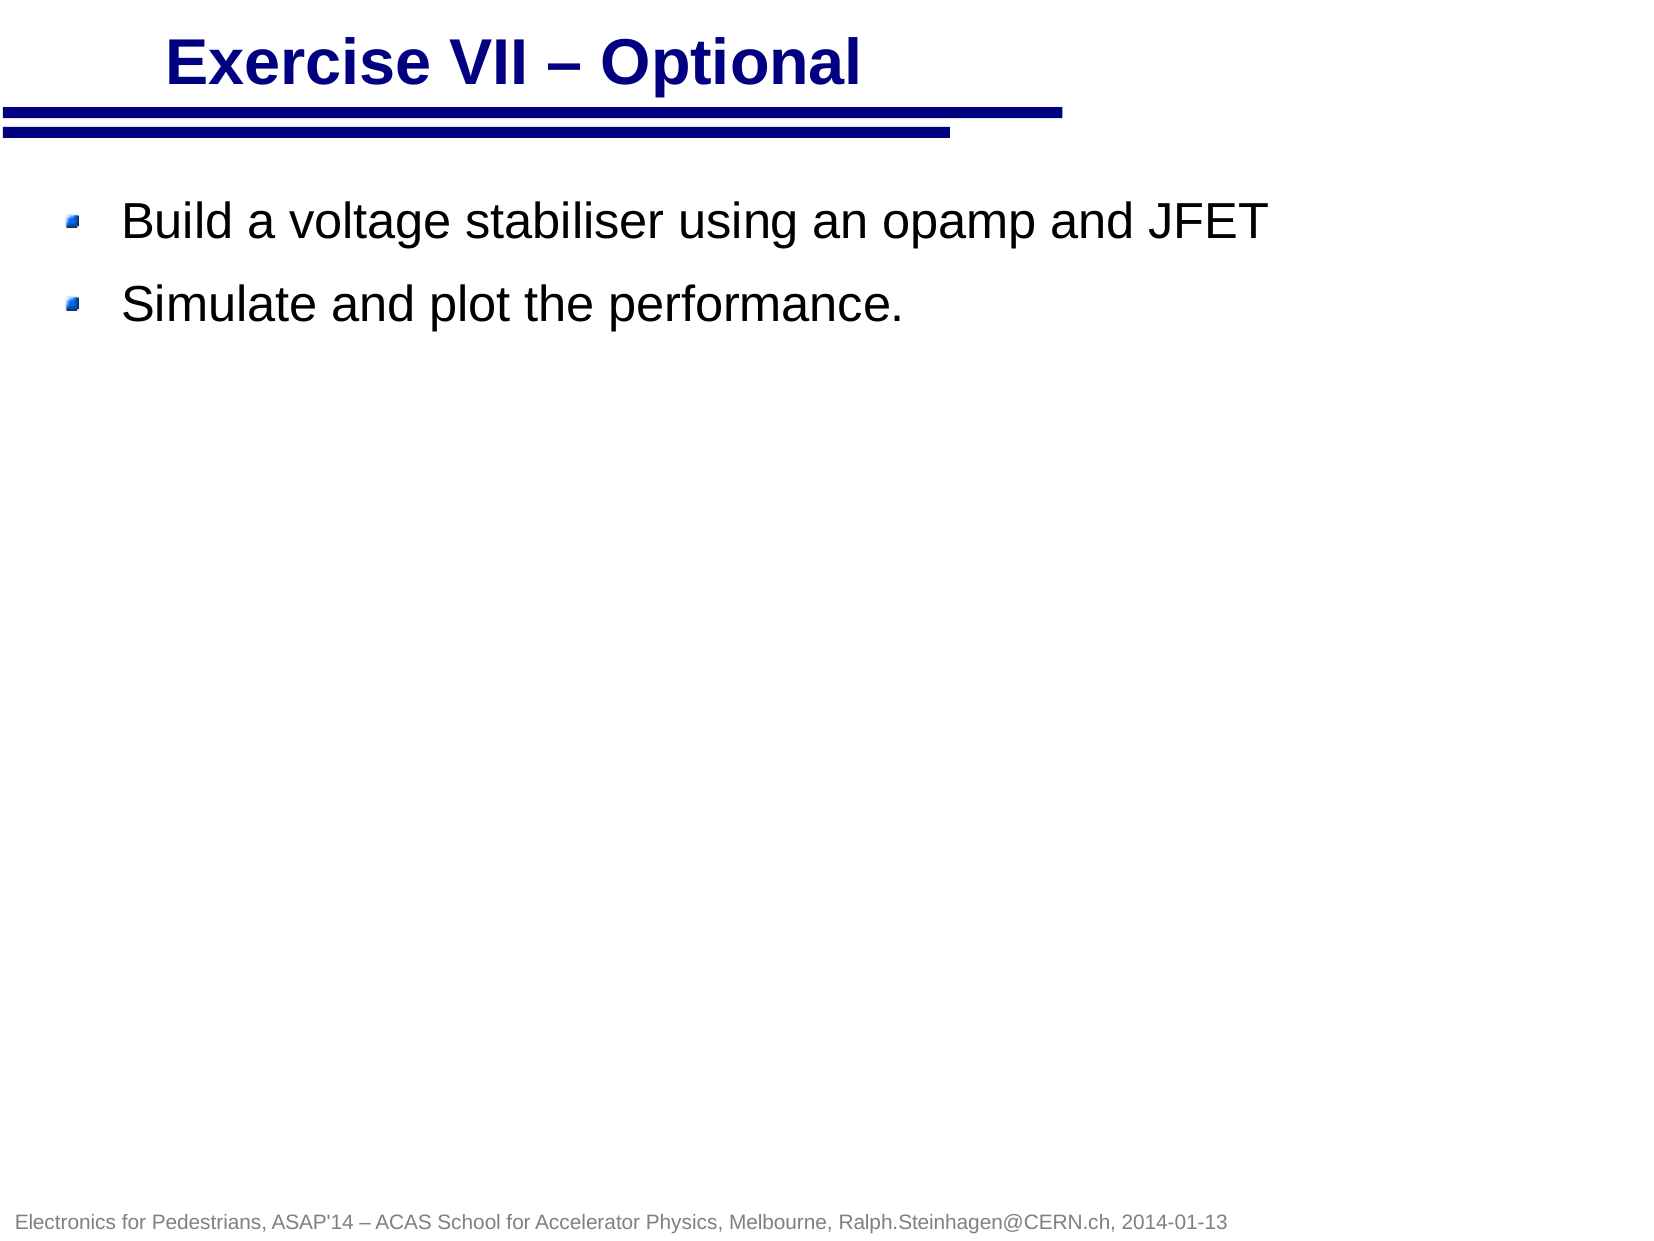

# Exercise VII – Optional
Build a voltage stabiliser using an opamp and JFET
Simulate and plot the performance.